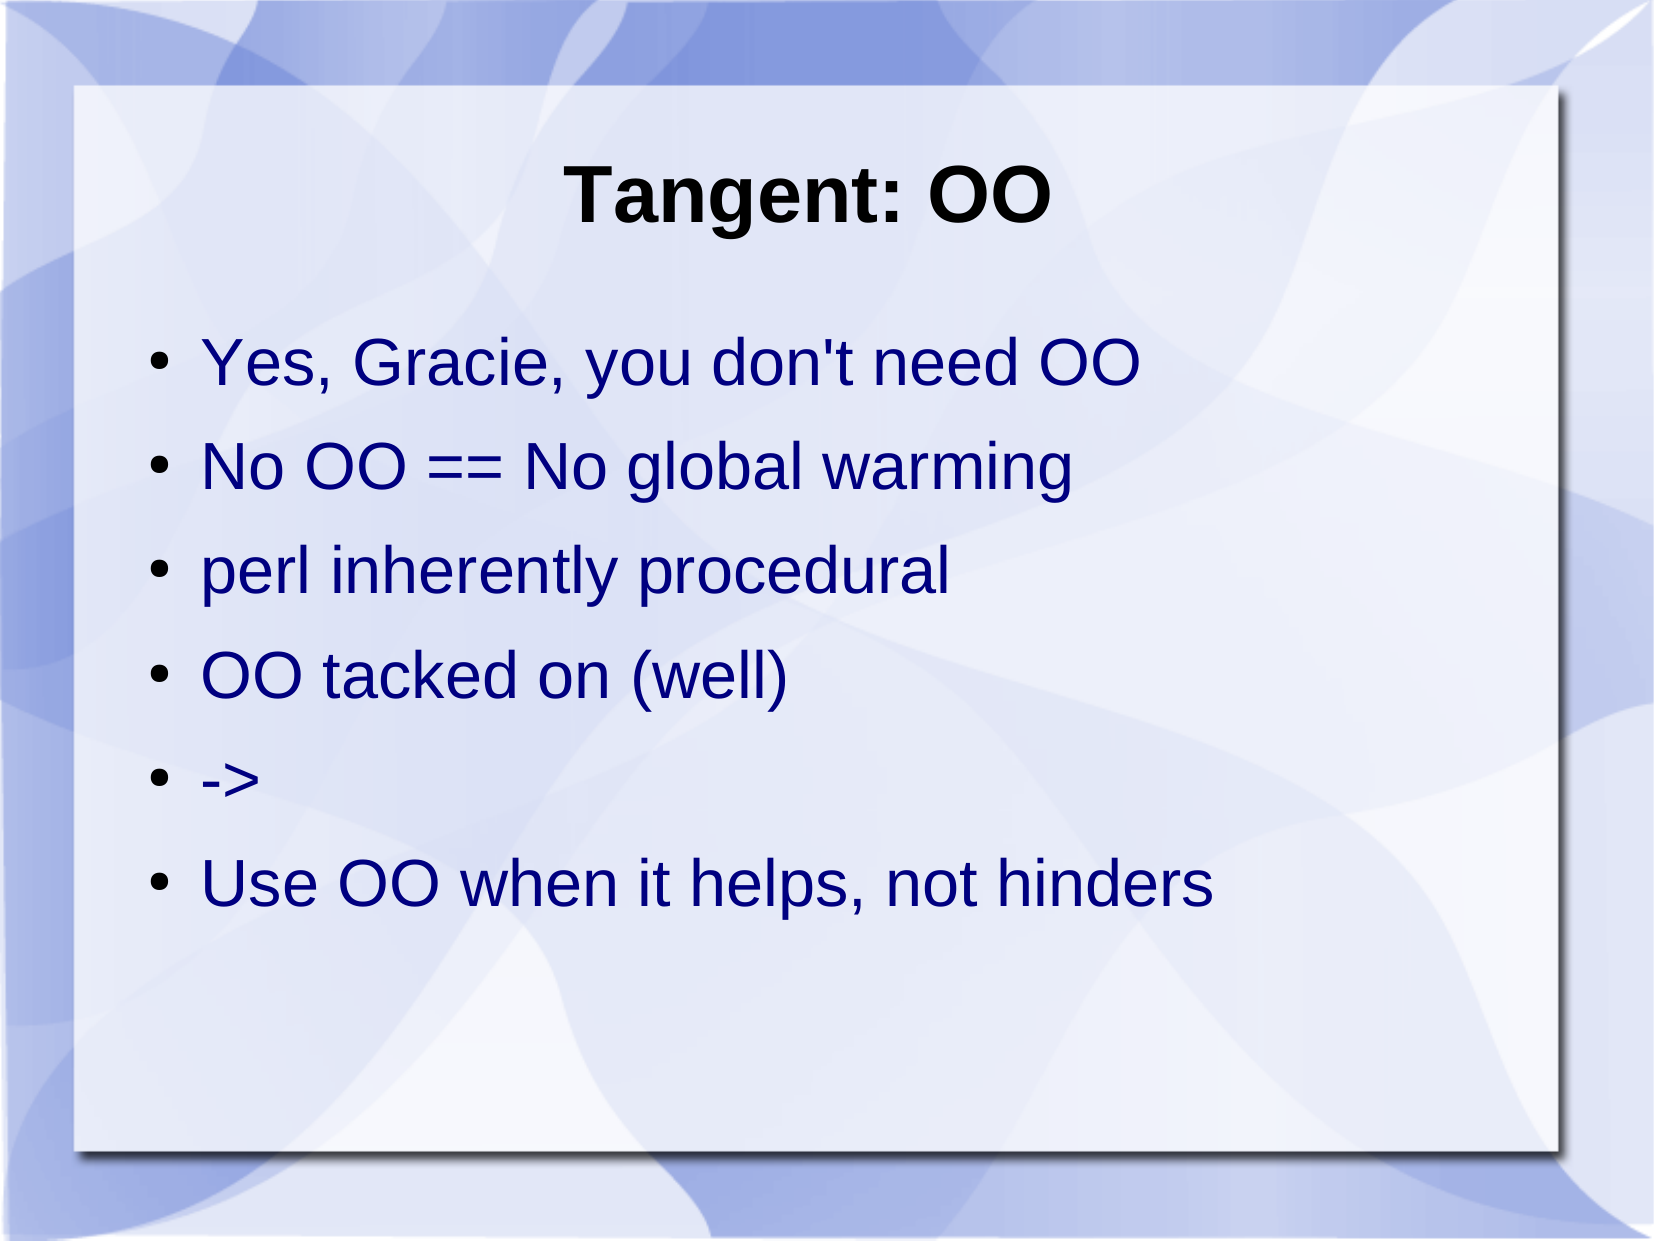

# Tangent: OO
Yes, Gracie, you don't need OO
No OO == No global warming
perl inherently procedural
OO tacked on (well)
->
Use OO when it helps, not hinders